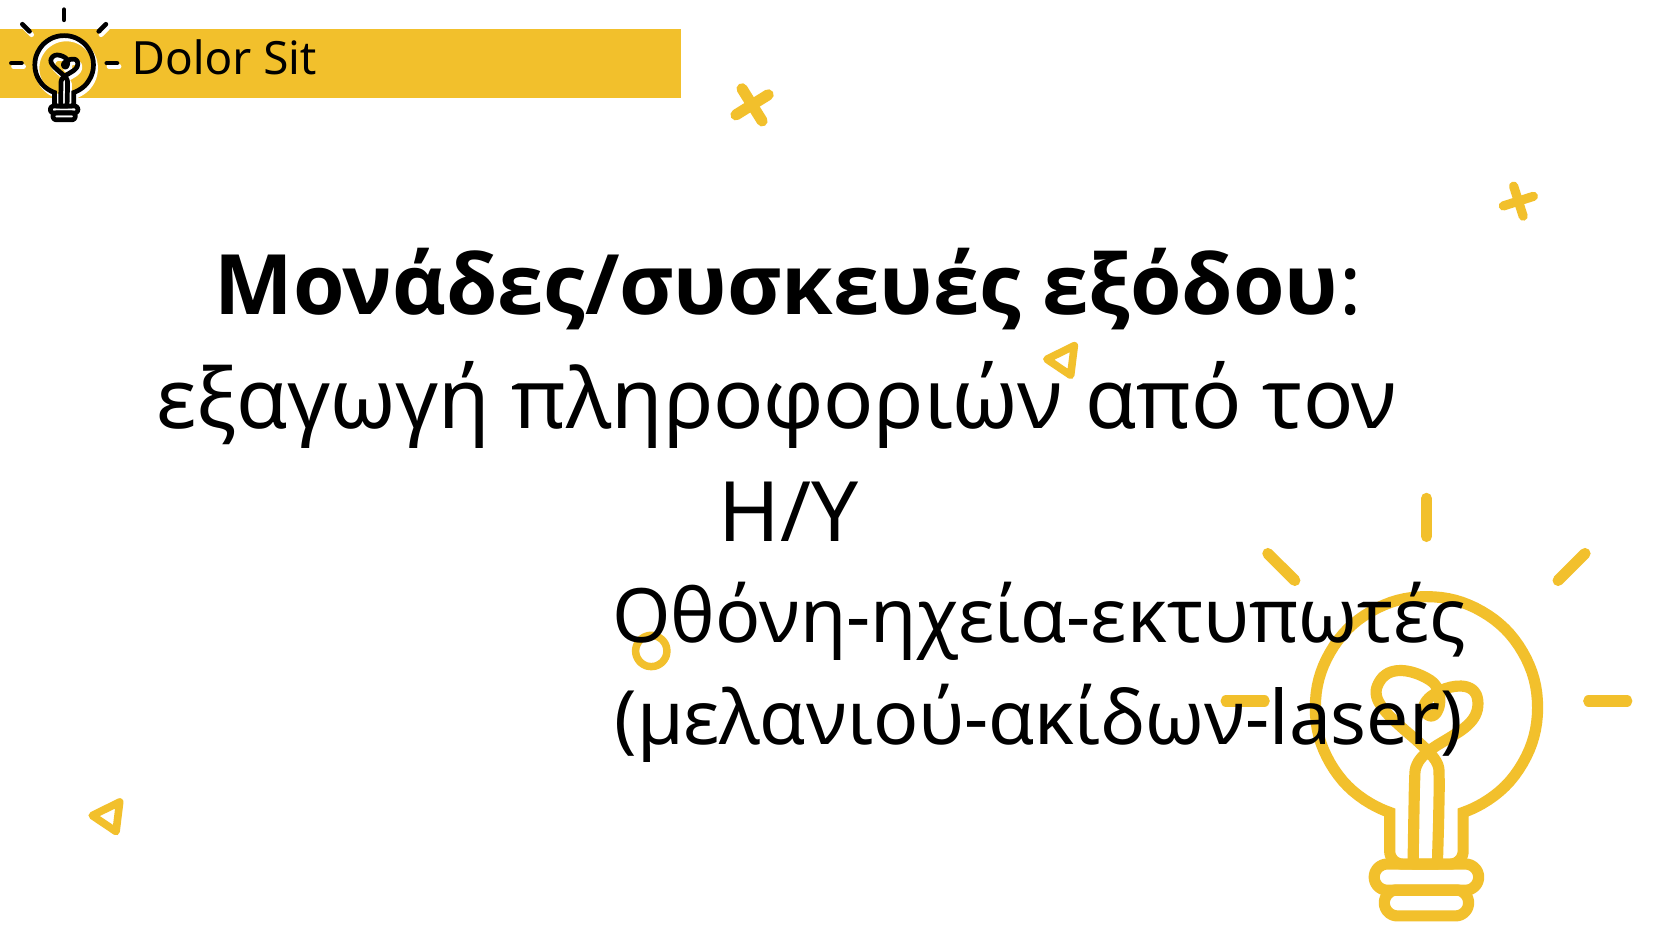

# Dolor Sit
Μονάδες/συσκευές εξόδου: εξαγωγή πληροφοριών από τον Η/Υ
Οθόνη-ηχεία-εκτυπωτές (μελανιού-ακίδων-laser)